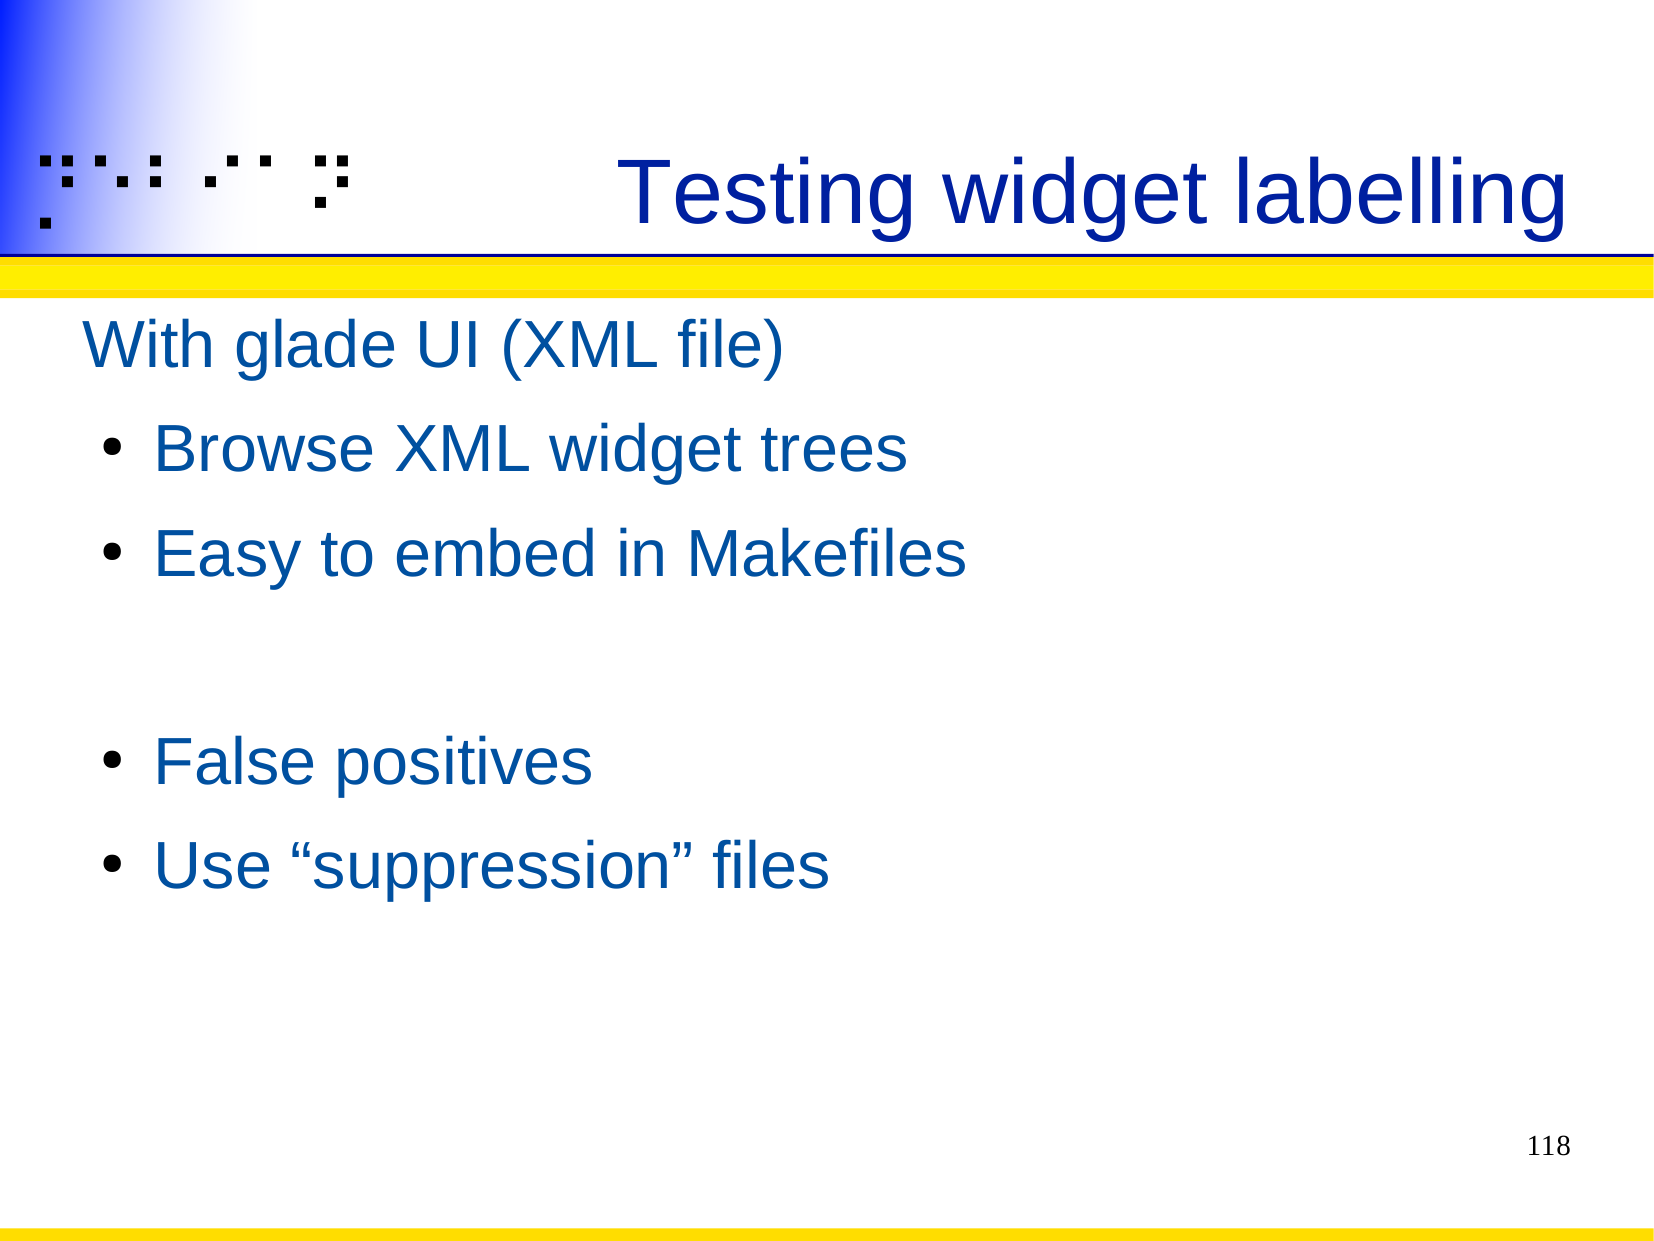

# Testing widget labelling
With glade UI (XML file)
Browse XML widget trees
Easy to embed in Makefiles
False positives
Use “suppression” files
118